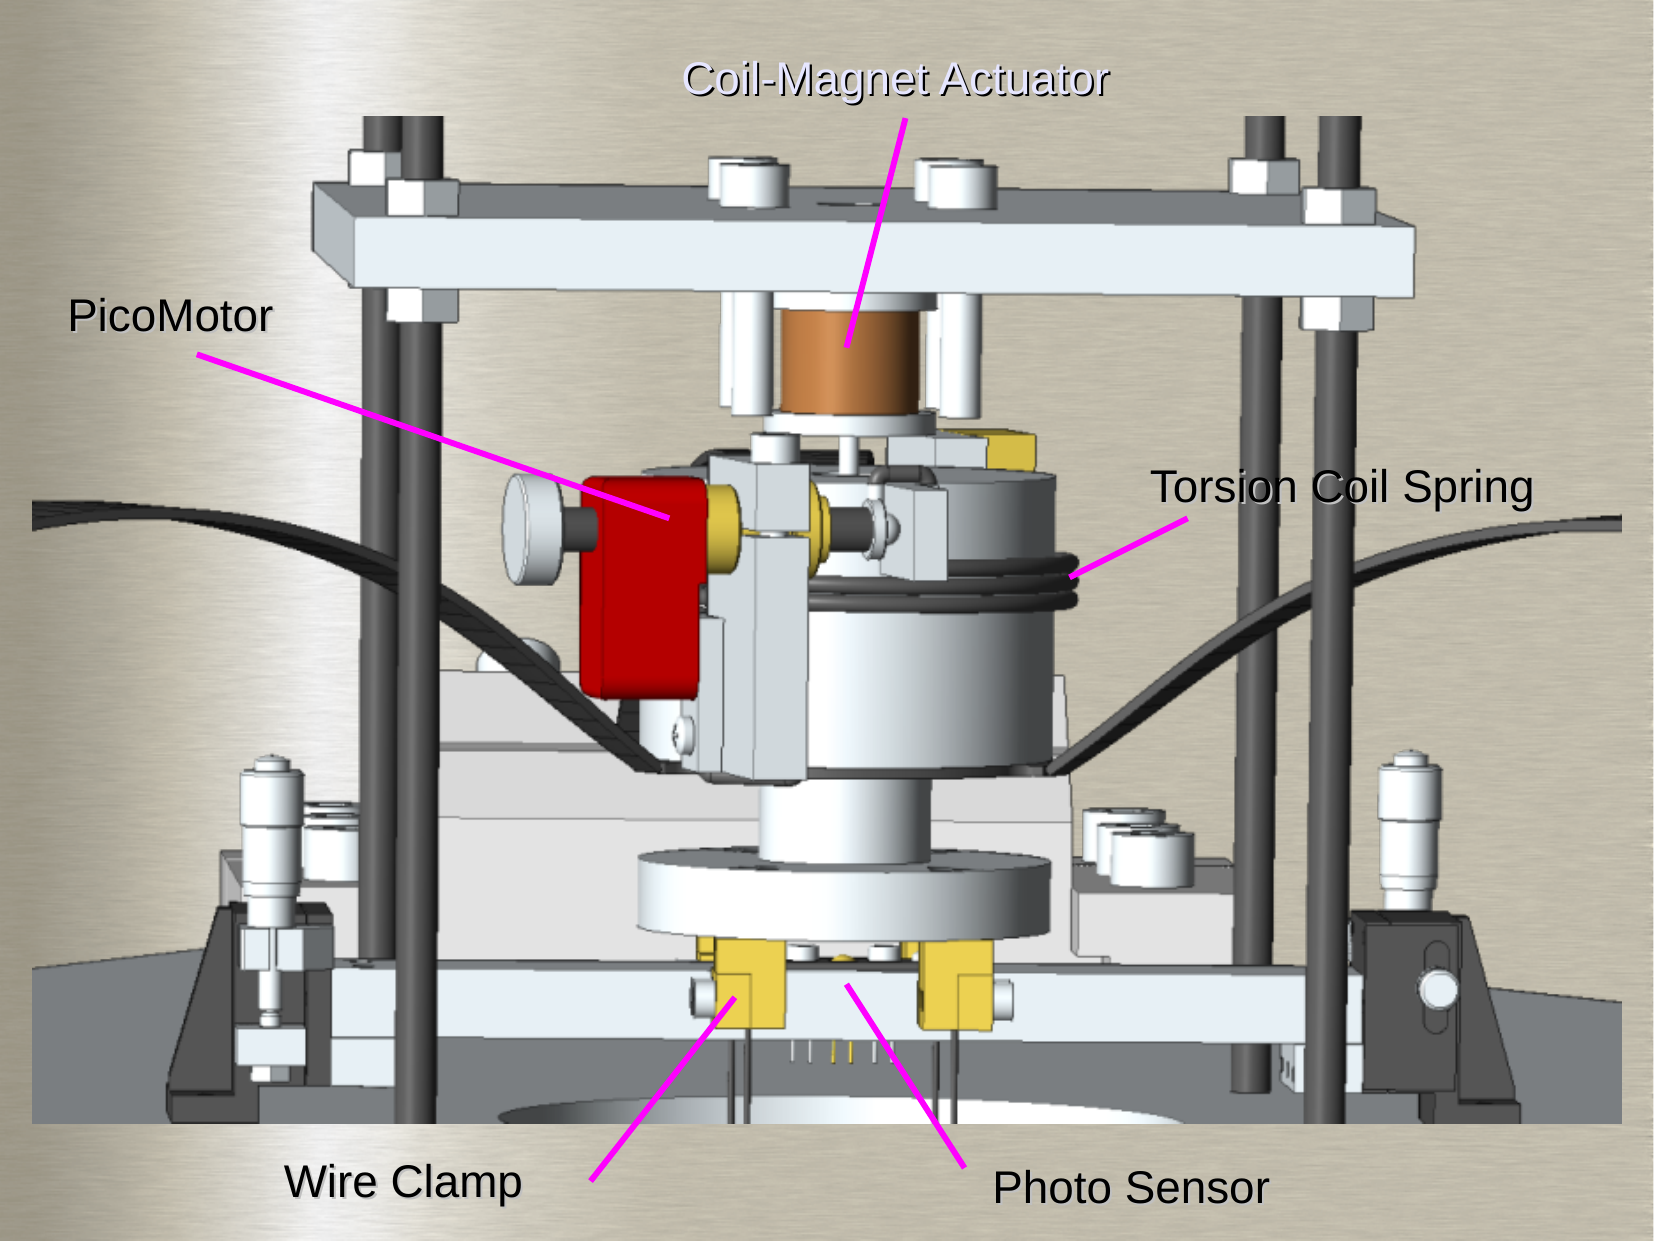

Coil-Magnet Actuator
PicoMotor
Torsion Coil Spring
Wire Clamp
Photo Sensor